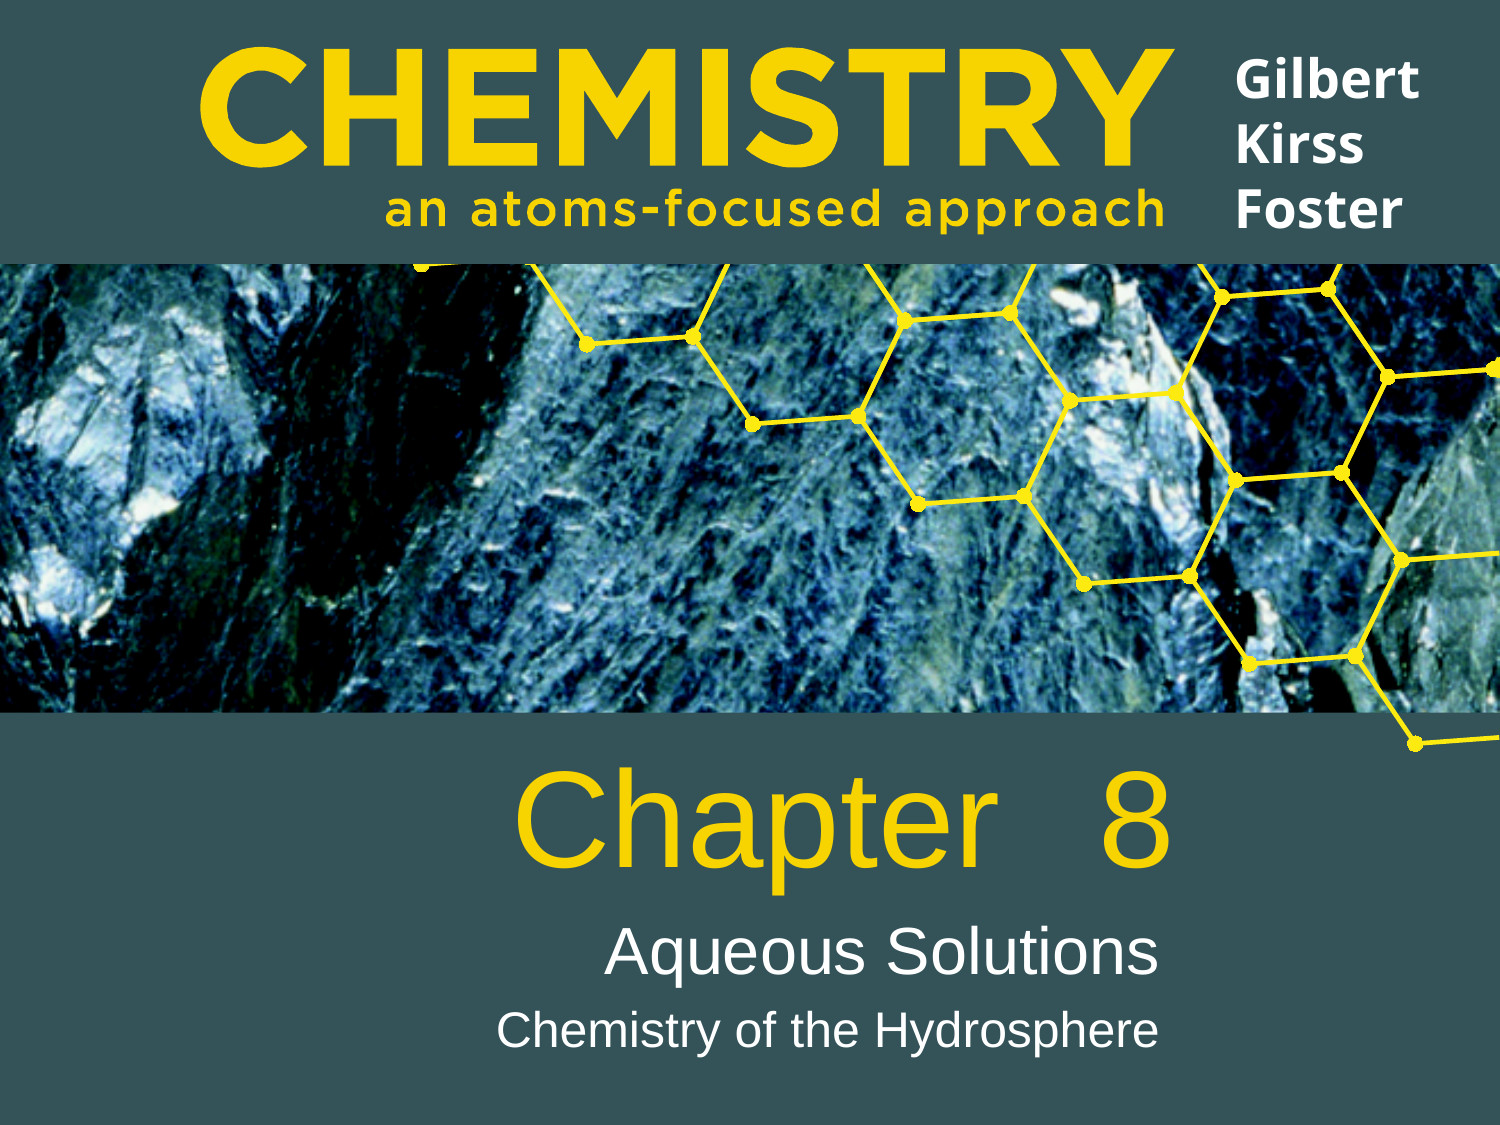

8
# Aqueous Solutions
Chemistry of the Hydrosphere